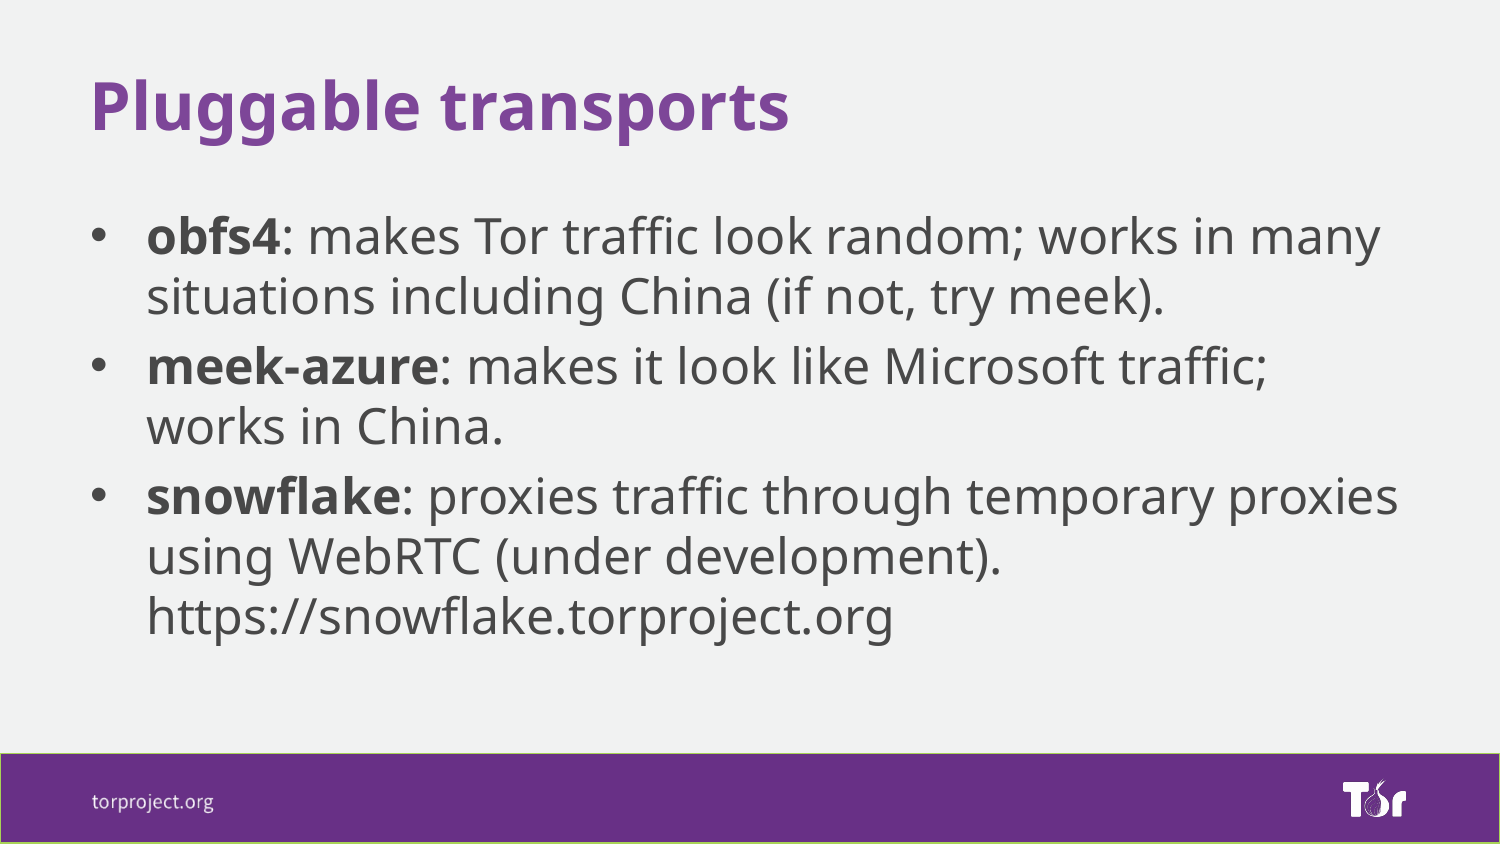

Pluggable transports
obfs4: makes Tor traffic look random; works in many situations including China (if not, try meek).
meek-azure: makes it look like Microsoft traffic; works in China.
snowflake: proxies traffic through temporary proxies using WebRTC (under development). https://snowflake.torproject.org